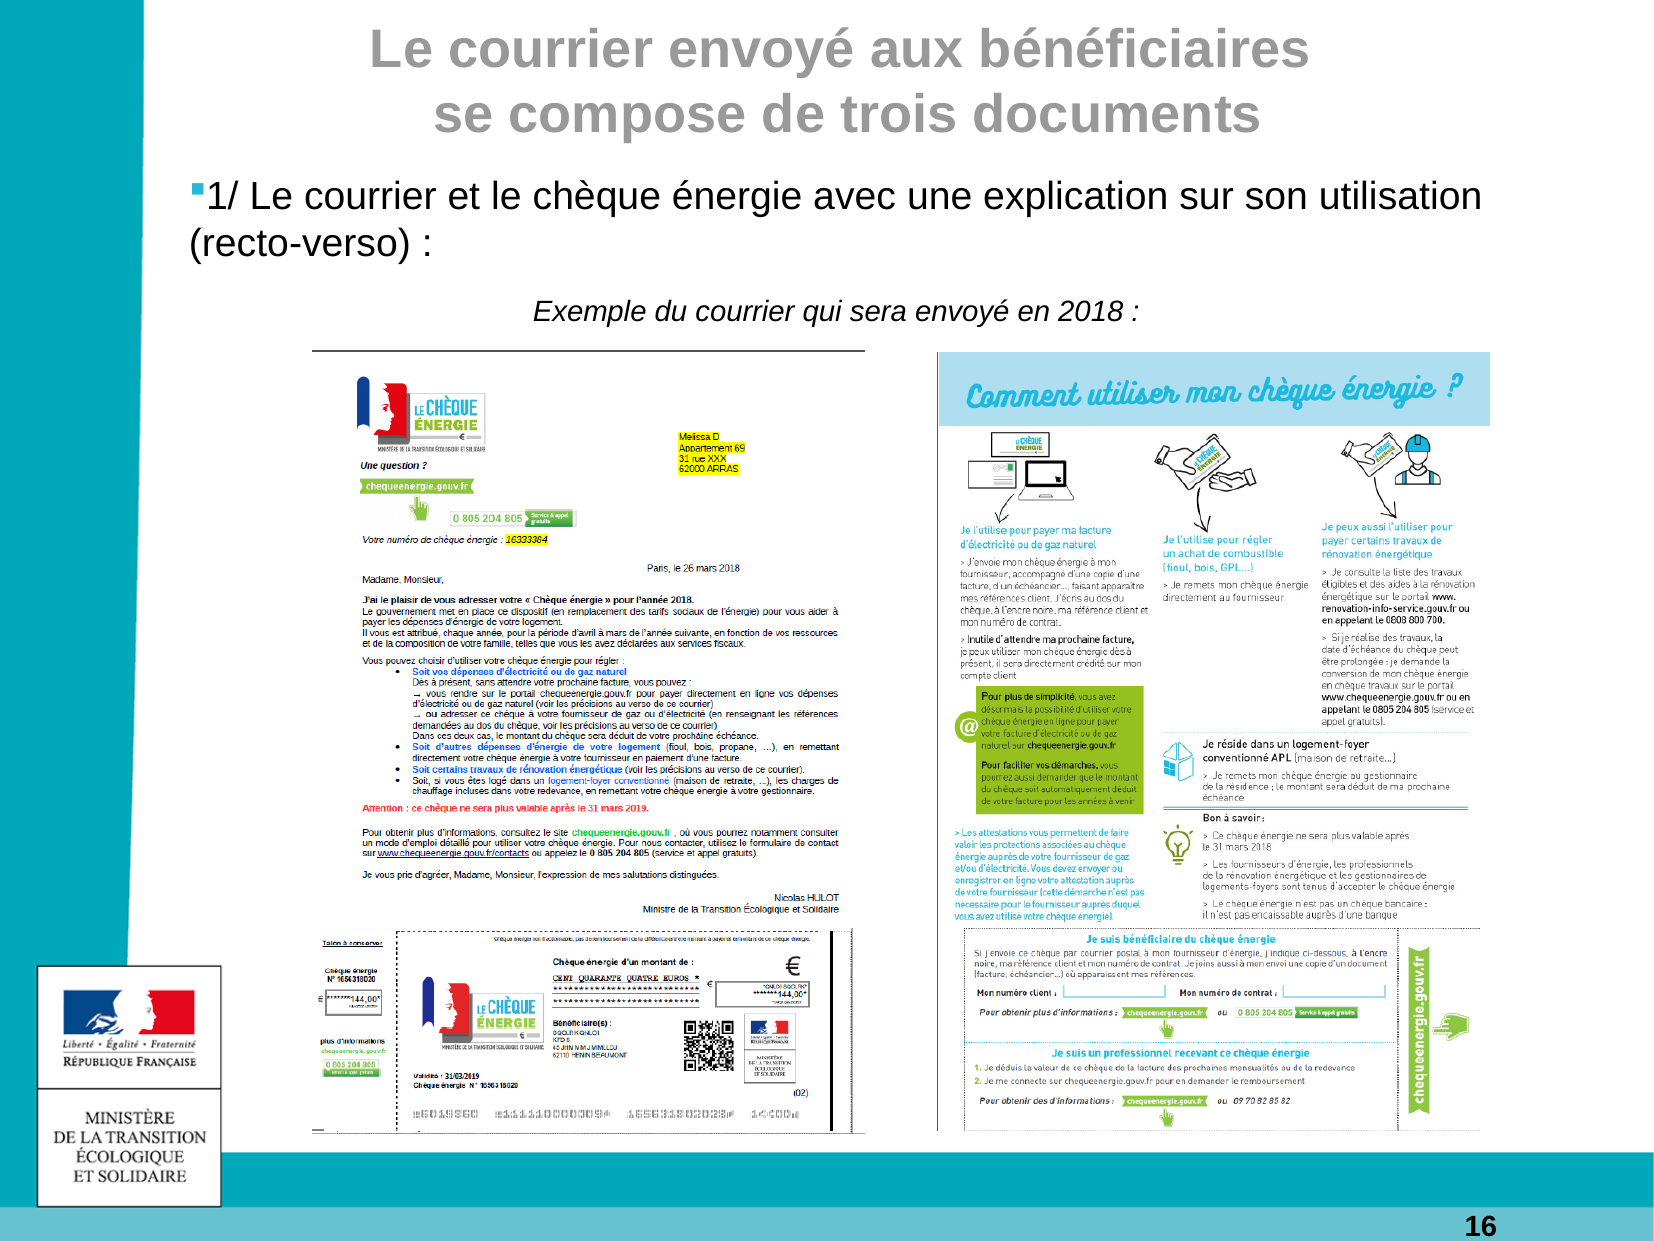

# Le courrier envoyé aux bénéficiaires se compose de trois documents
1/ Le courrier et le chèque énergie avec une explication sur son utilisation (recto-verso) :
Exemple du courrier qui sera envoyé en 2018 :